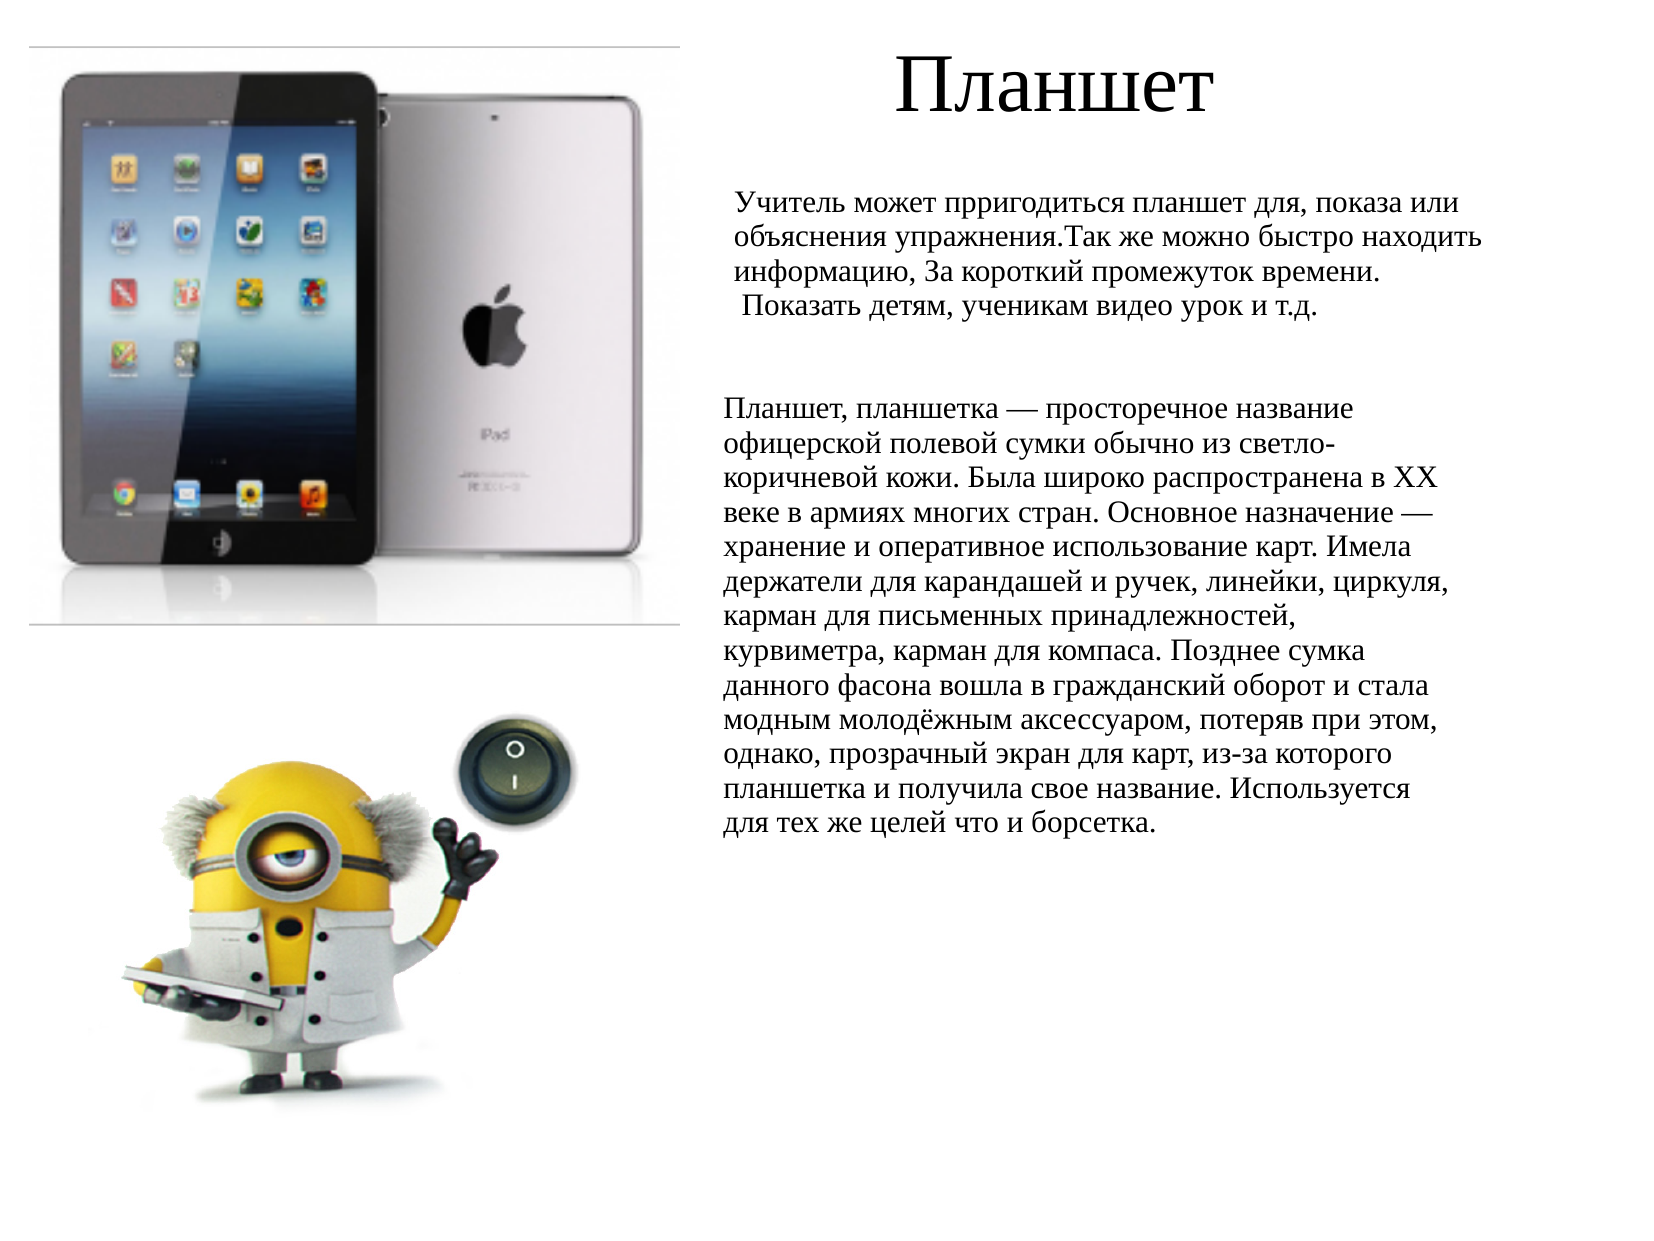

Планшет
Учитель может прригодиться планшет для, показа или
объяснения упражнения.Так же можно быстро находить
информацию, За короткий промежуток времени.
 Показать детям, ученикам видео урок и т.д.
Планшет, планшетка — просторечное название офицерской полевой сумки обычно из светло-коричневой кожи. Была широко распространена в XX веке в армиях многих стран. Основное назначение — хранение и оперативное использование карт. Имела держатели для карандашей и ручек, линейки, циркуля, карман для письменных принадлежностей, курвиметра, карман для компаса. Позднее сумка данного фасона вошла в гражданский оборот и стала модным молодёжным аксессуаром, потеряв при этом, однако, прозрачный экран для карт, из-за которого планшетка и получила свое название. Используется для тех же целей что и борсетка.